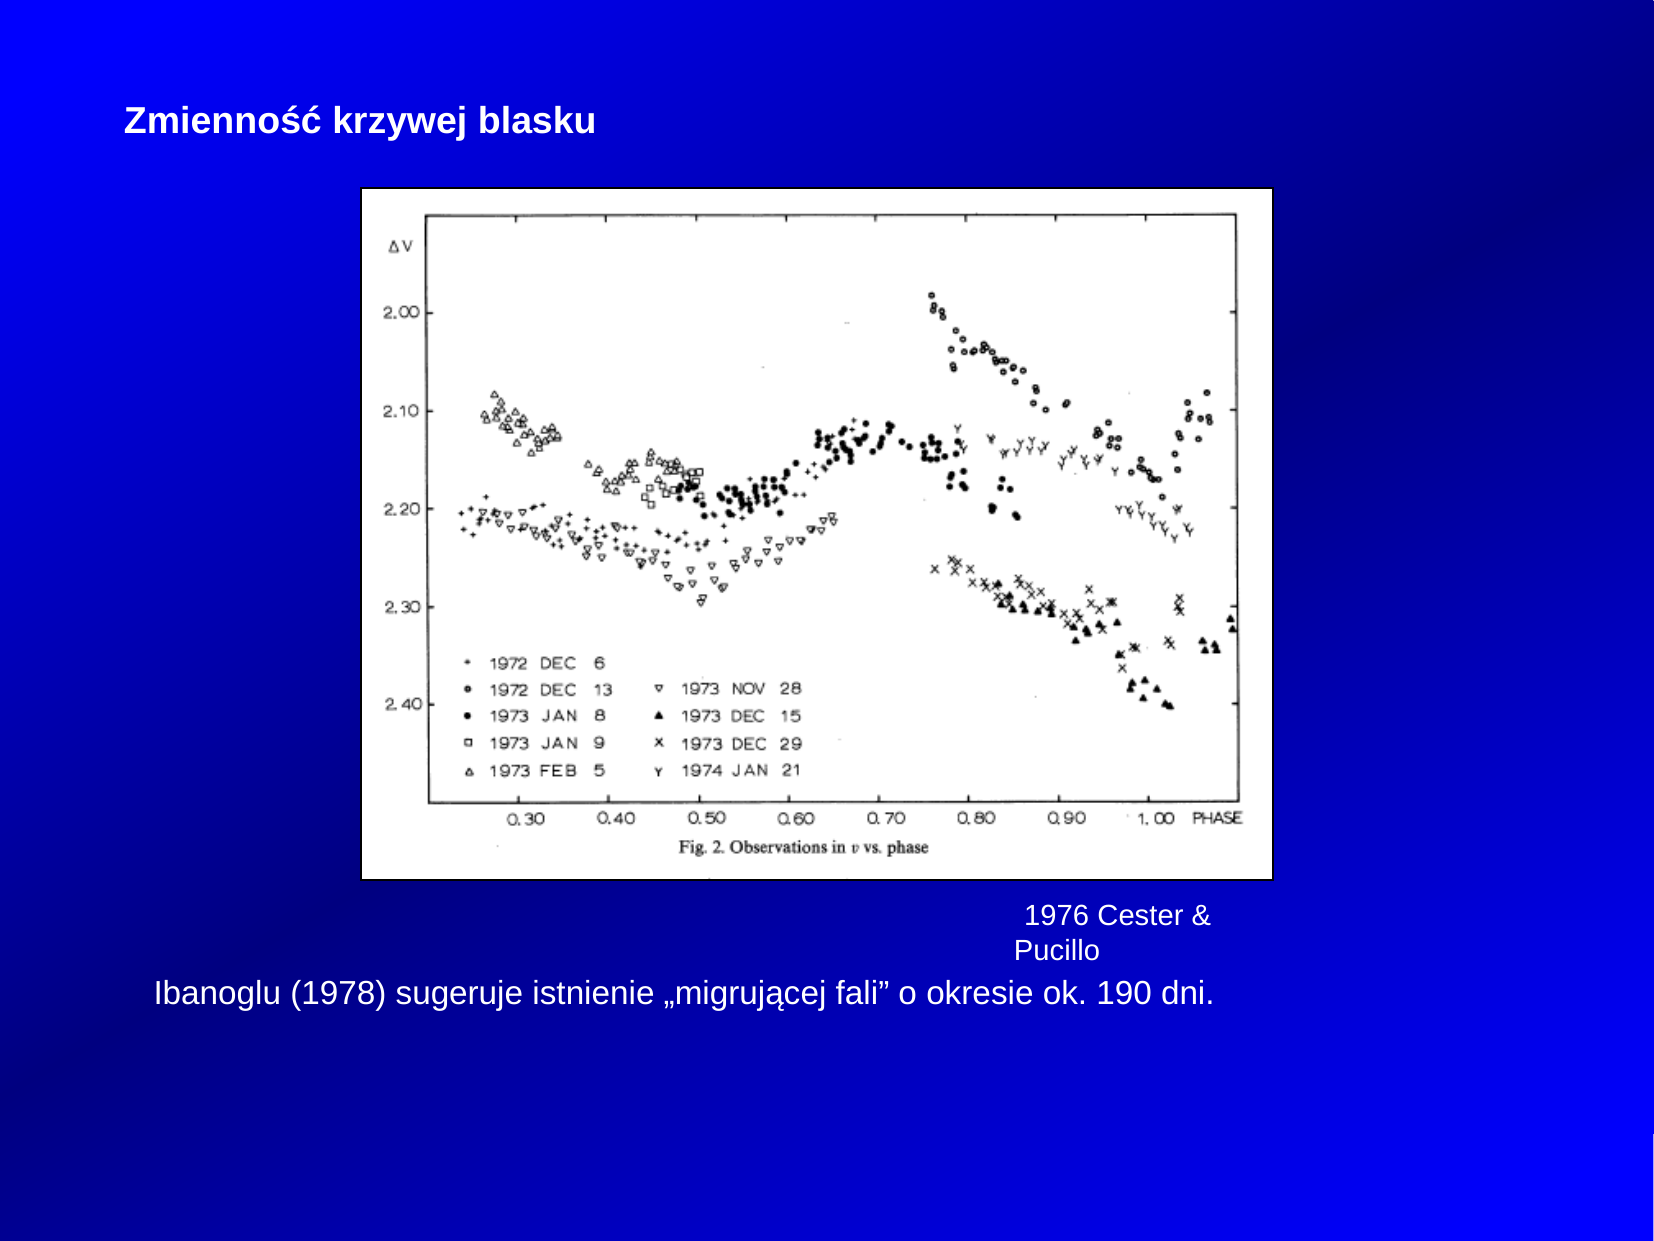

Zmienność krzywej blasku
1976 Cester & Pucillo
Ibanoglu (1978) sugeruje istnienie „migrującej fali” o okresie ok. 190 dni.